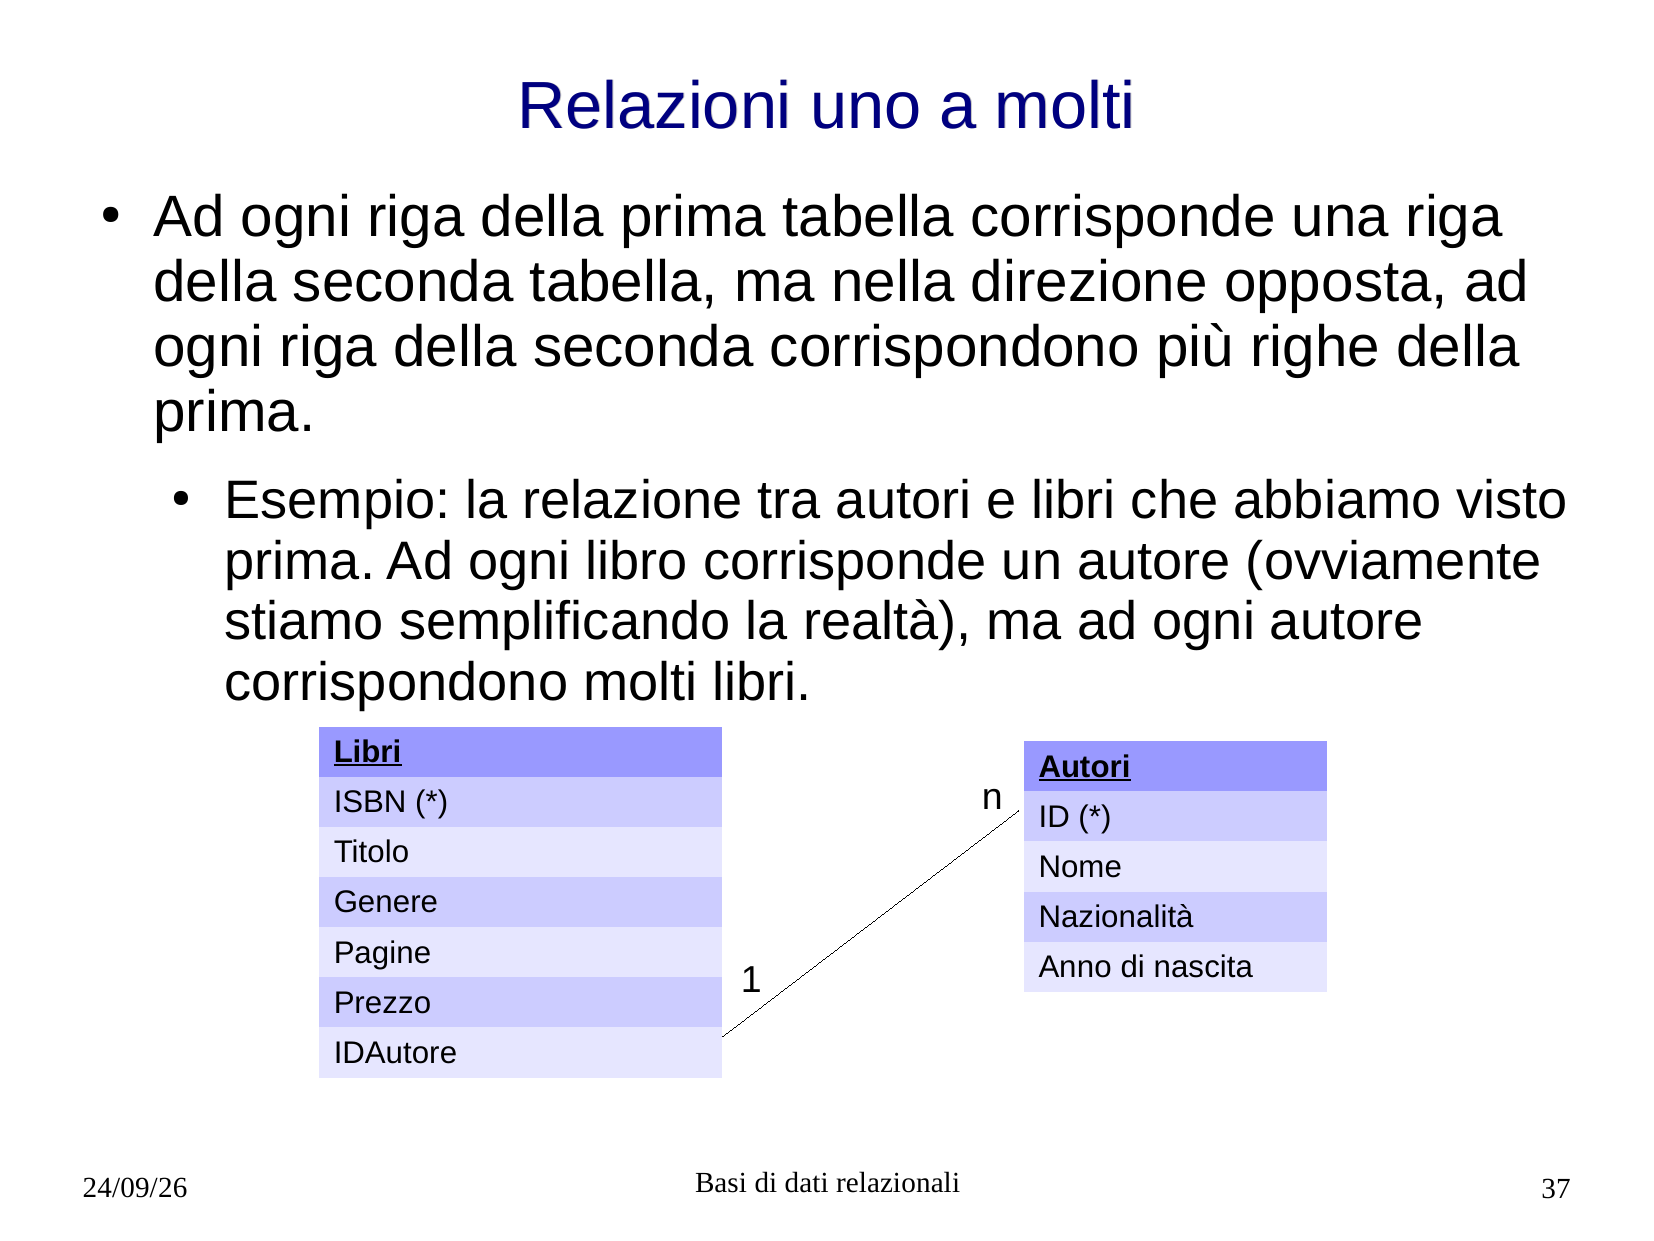

# Relazioni uno a molti
Ad ogni riga della prima tabella corrisponde una riga della seconda tabella, ma nella direzione opposta, ad ogni riga della seconda corrispondono più righe della prima.
Esempio: la relazione tra autori e libri che abbiamo visto prima. Ad ogni libro corrisponde un autore (ovviamente stiamo semplificando la realtà), ma ad ogni autore corrispondono molti libri.
| Libri |
| --- |
| ISBN (\*) |
| Titolo |
| Genere |
| Pagine |
| Prezzo |
| IDAutore |
| Autori |
| --- |
| ID (\*) |
| Nome |
| Nazionalità |
| Anno di nascita |
n
1